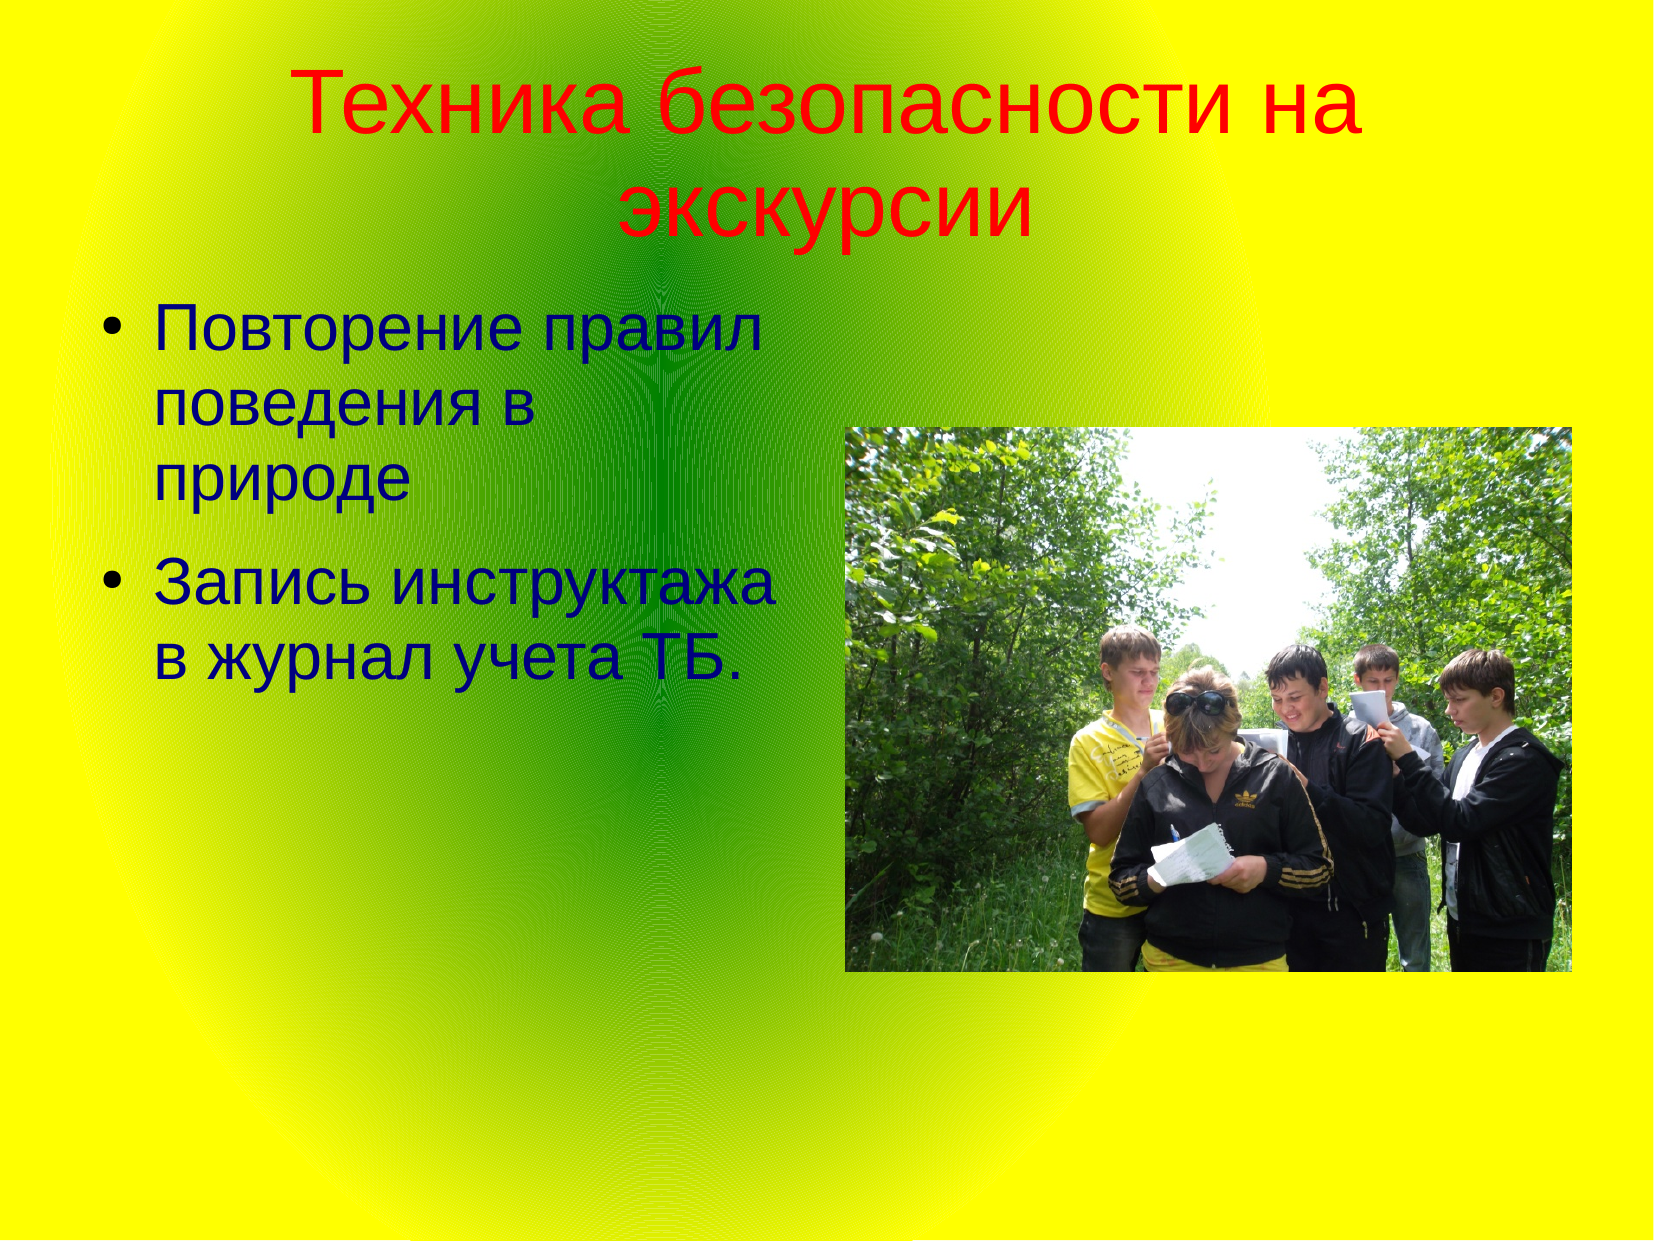

# Техника безопасности на экскурсии
Повторение правил поведения в природе
Запись инструктажа в журнал учета ТБ.